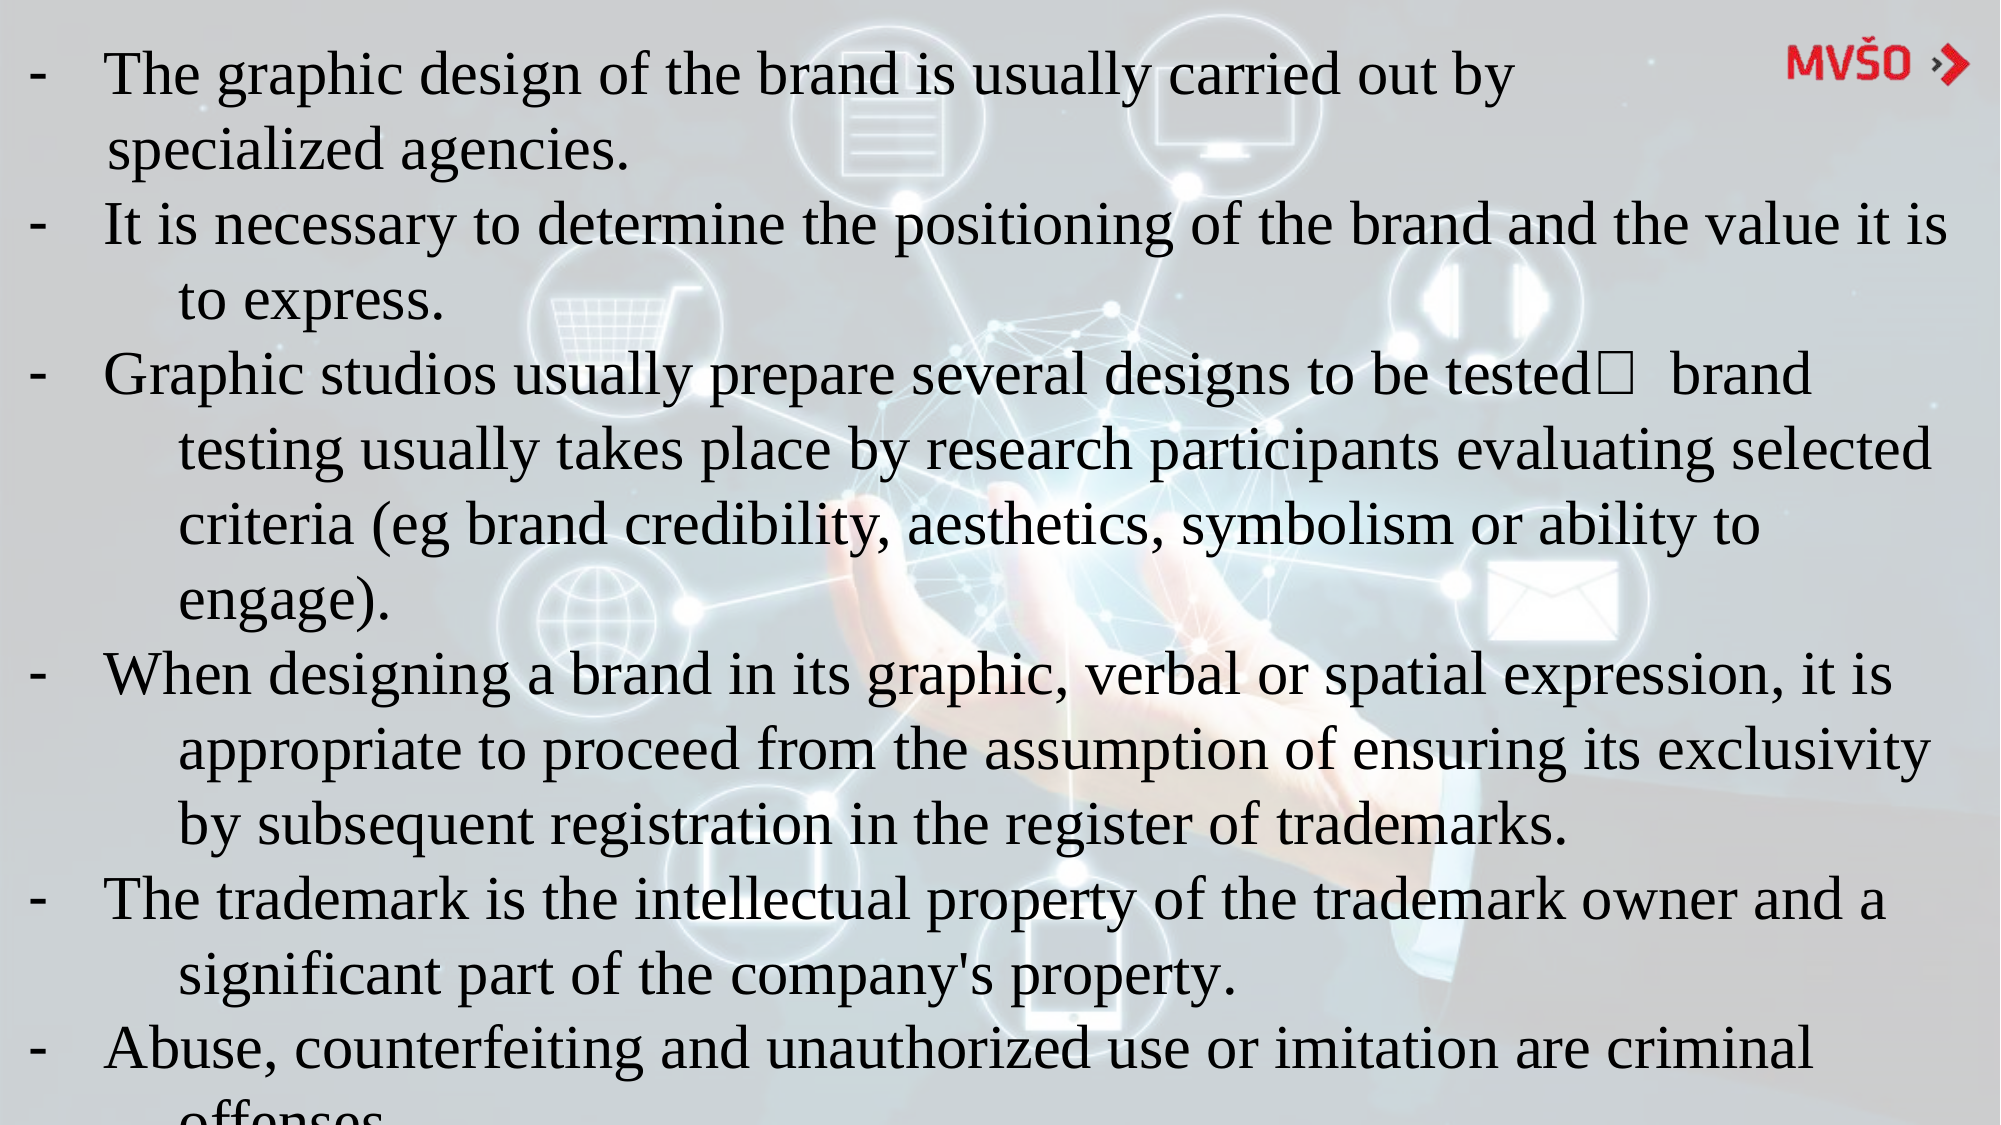

The graphic design of the brand is usually carried out by
 specialized agencies.
It is necessary to determine the positioning of the brand and the value it is to express.
Graphic studios usually prepare several designs to be tested brand testing usually takes place by research participants evaluating selected criteria (eg brand credibility, aesthetics, symbolism or ability to engage).
When designing a brand in its graphic, verbal or spatial expression, it is appropriate to proceed from the assumption of ensuring its exclusivity by subsequent registration in the register of trademarks.
The trademark is the intellectual property of the trademark owner and a significant part of the company's property.
Abuse, counterfeiting and unauthorized use or imitation are criminal offenses.